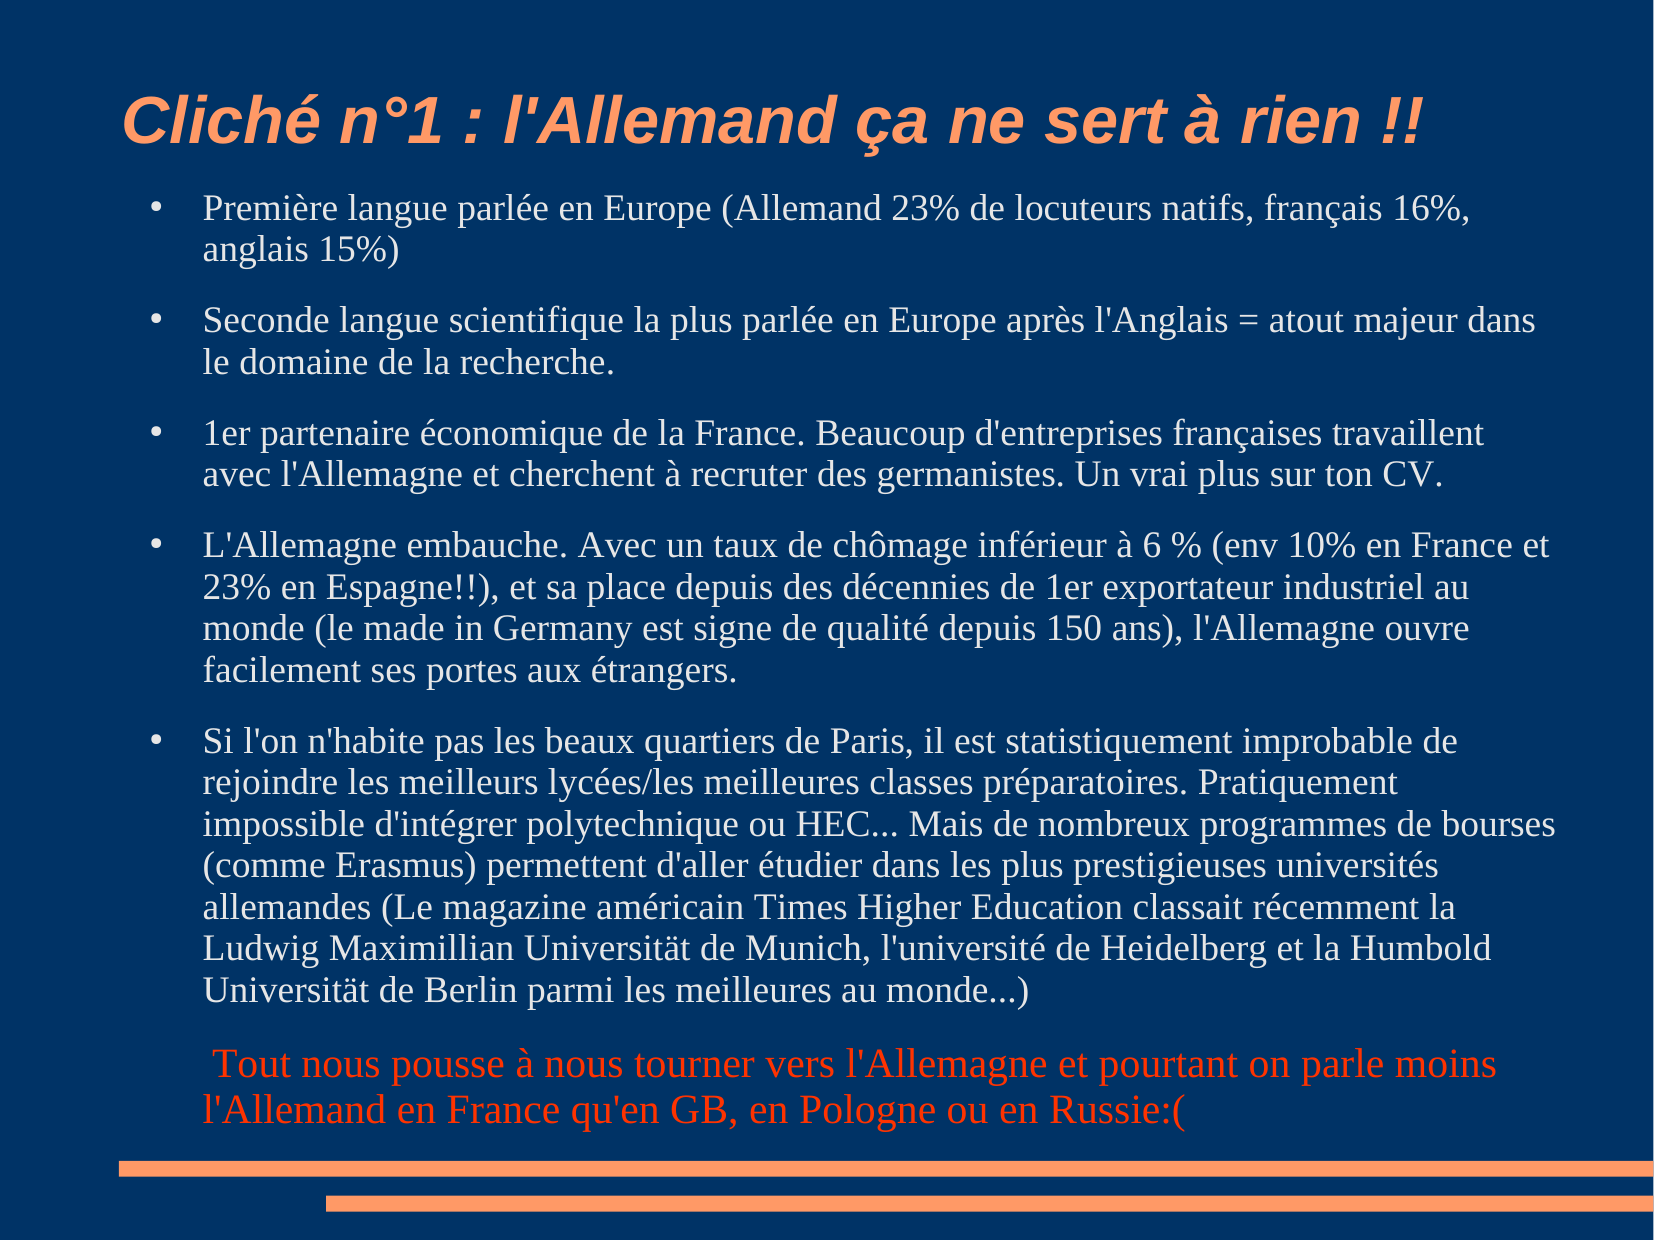

# Cliché n°1 : l'Allemand ça ne sert à rien !!
Première langue parlée en Europe (Allemand 23% de locuteurs natifs, français 16%, anglais 15%)
Seconde langue scientifique la plus parlée en Europe après l'Anglais = atout majeur dans le domaine de la recherche.
1er partenaire économique de la France. Beaucoup d'entreprises françaises travaillent avec l'Allemagne et cherchent à recruter des germanistes. Un vrai plus sur ton CV.
L'Allemagne embauche. Avec un taux de chômage inférieur à 6 % (env 10% en France et 23% en Espagne!!), et sa place depuis des décennies de 1er exportateur industriel au monde (le made in Germany est signe de qualité depuis 150 ans), l'Allemagne ouvre facilement ses portes aux étrangers.
Si l'on n'habite pas les beaux quartiers de Paris, il est statistiquement improbable de rejoindre les meilleurs lycées/les meilleures classes préparatoires. Pratiquement impossible d'intégrer polytechnique ou HEC... Mais de nombreux programmes de bourses (comme Erasmus) permettent d'aller étudier dans les plus prestigieuses universités allemandes (Le magazine américain Times Higher Education classait récemment la Ludwig Maximillian Universität de Munich, l'université de Heidelberg et la Humbold Universität de Berlin parmi les meilleures au monde...)
 Tout nous pousse à nous tourner vers l'Allemagne et pourtant on parle moins l'Allemand en France qu'en GB, en Pologne ou en Russie:(